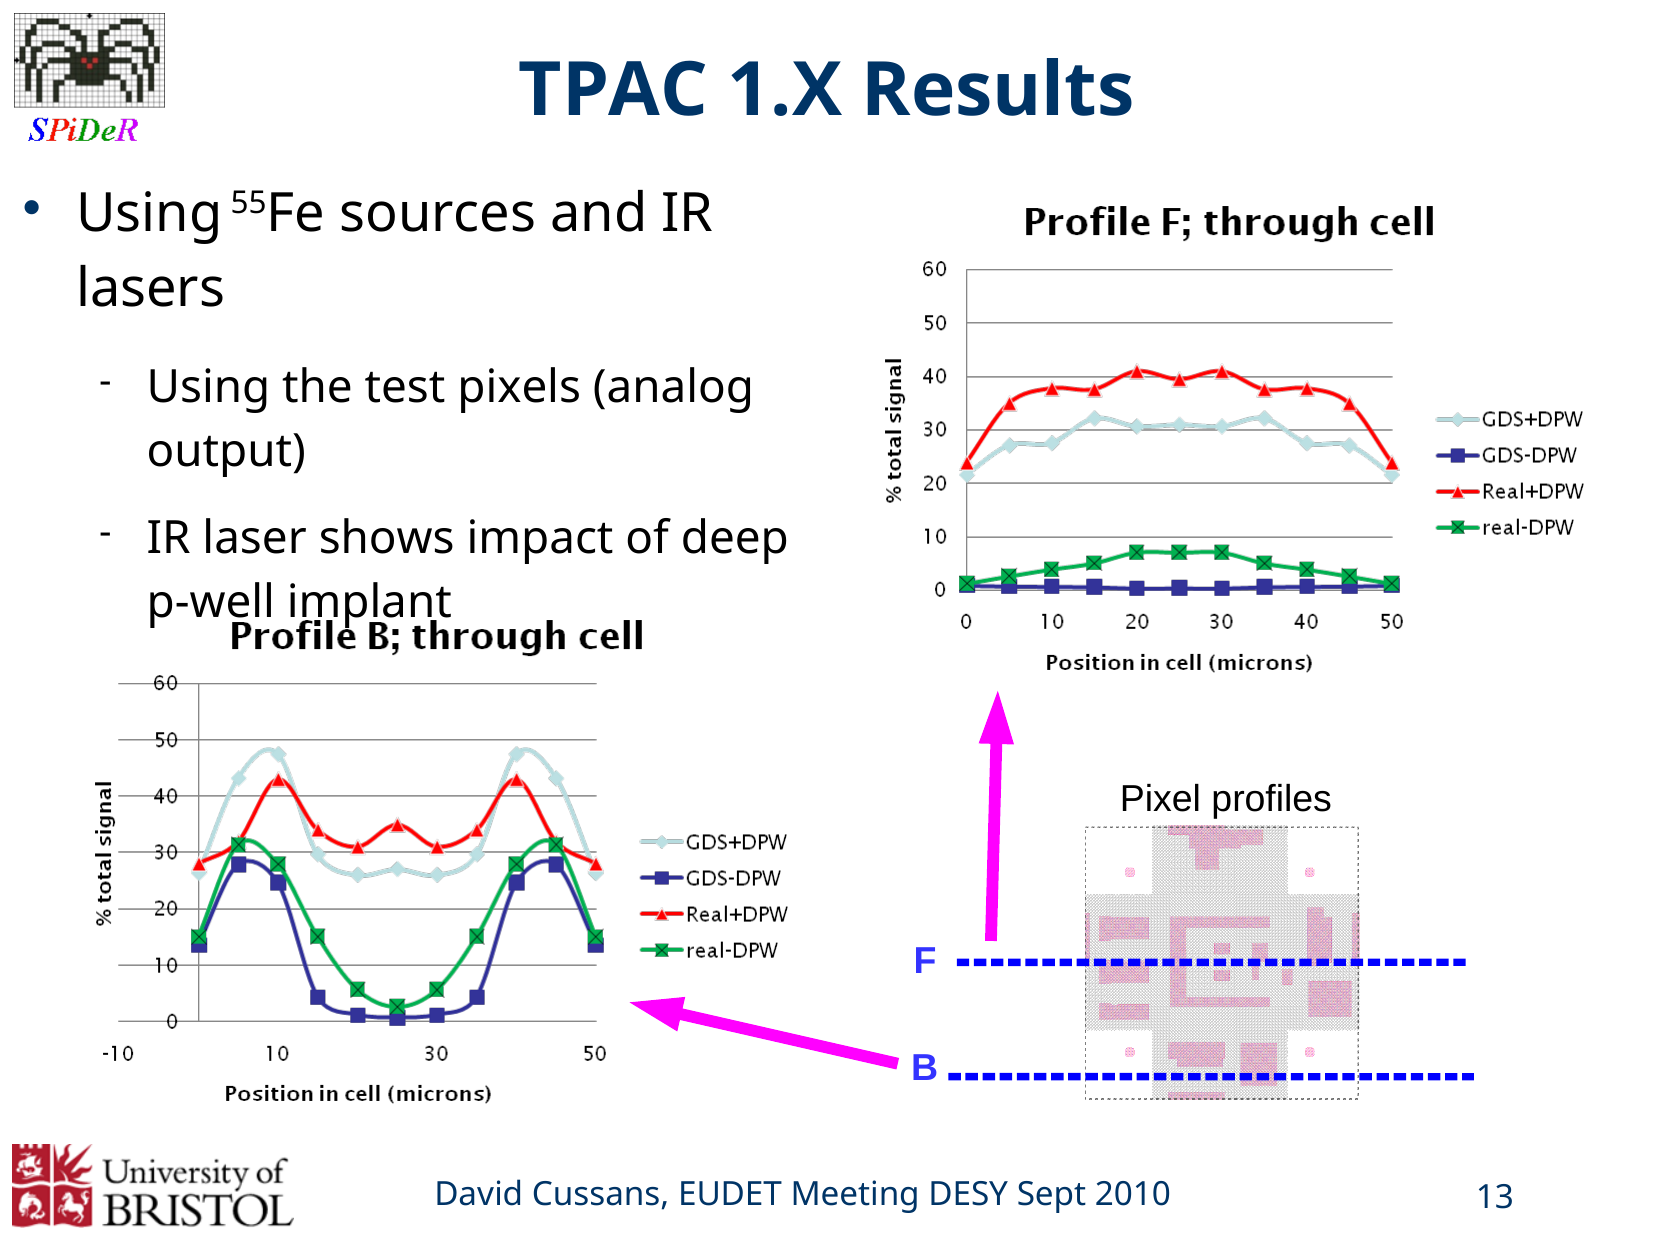

# TPAC 1.X Results
Using 55Fe sources and IR lasers
Using the test pixels (analog output)
IR laser shows impact of deep p-well implant
Pixel profiles
F
B